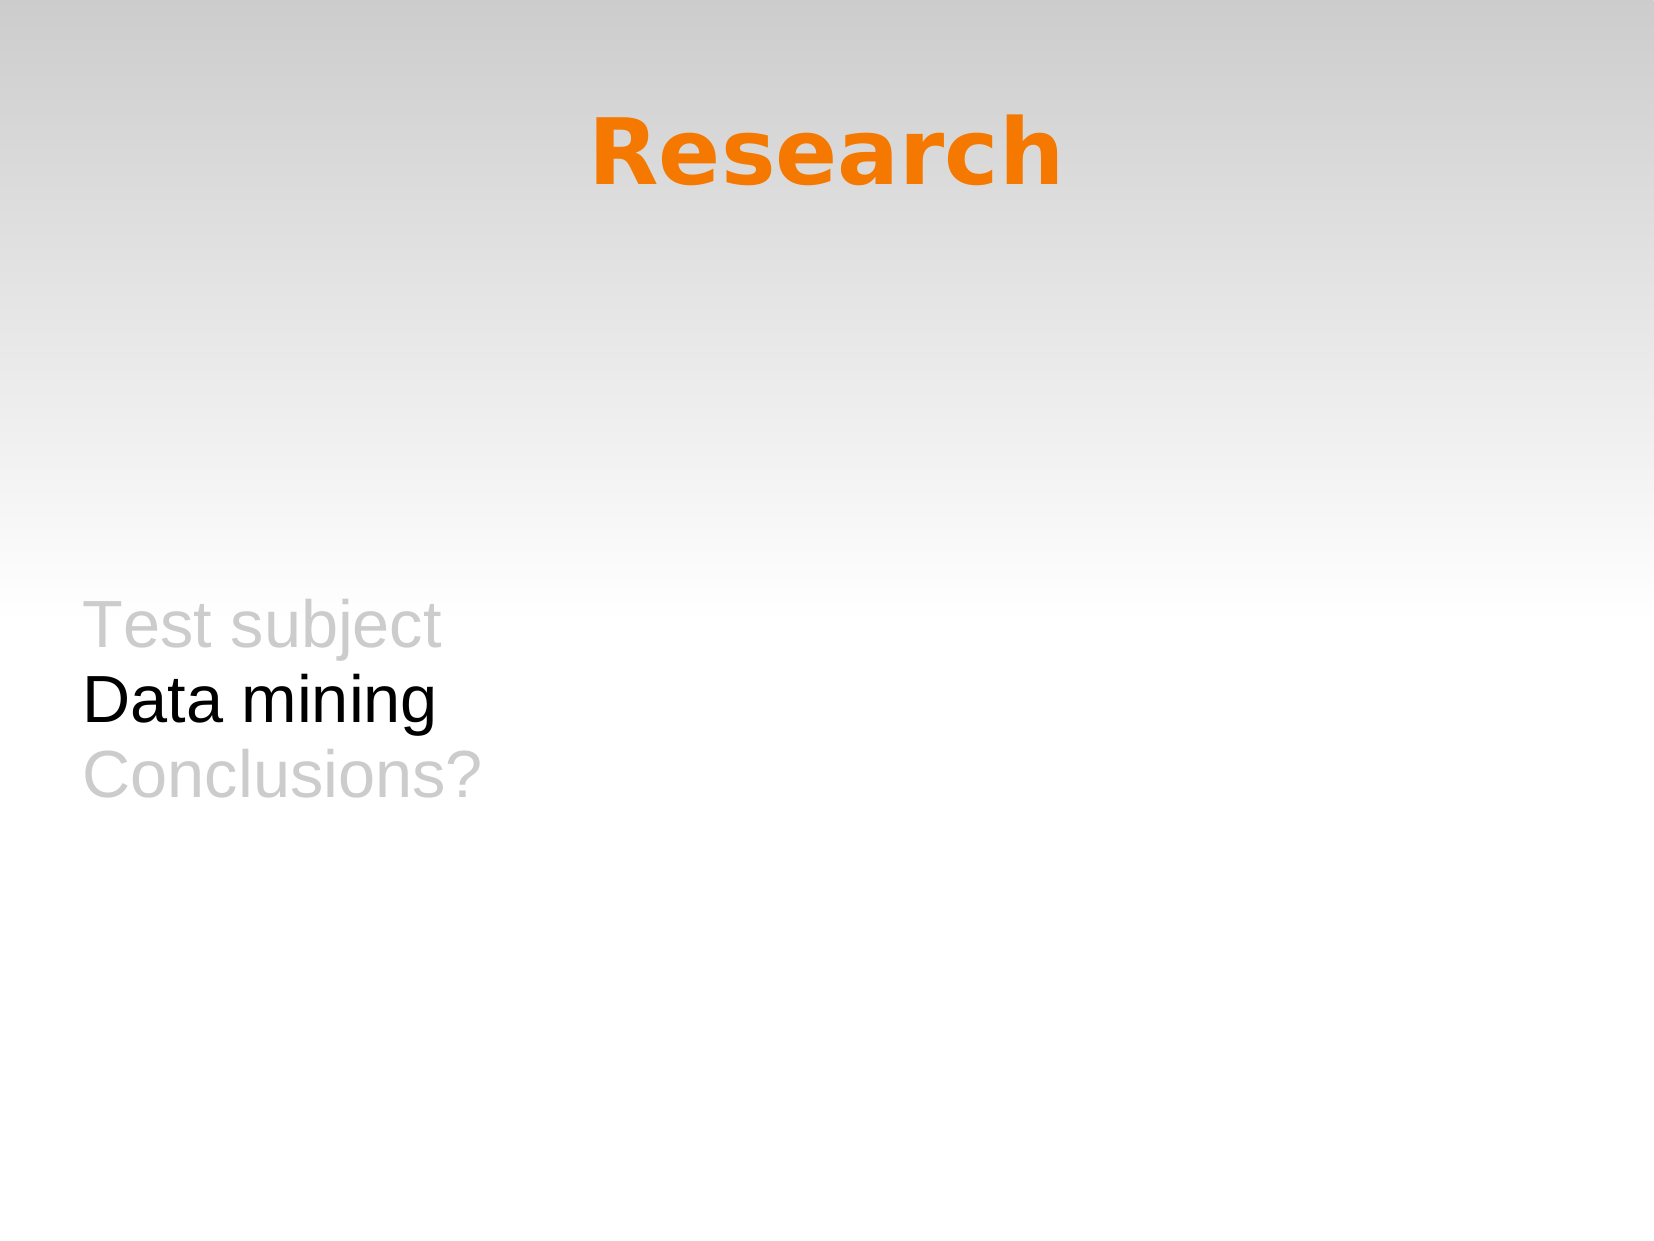

# Research
Test subject
Data mining
Conclusions?